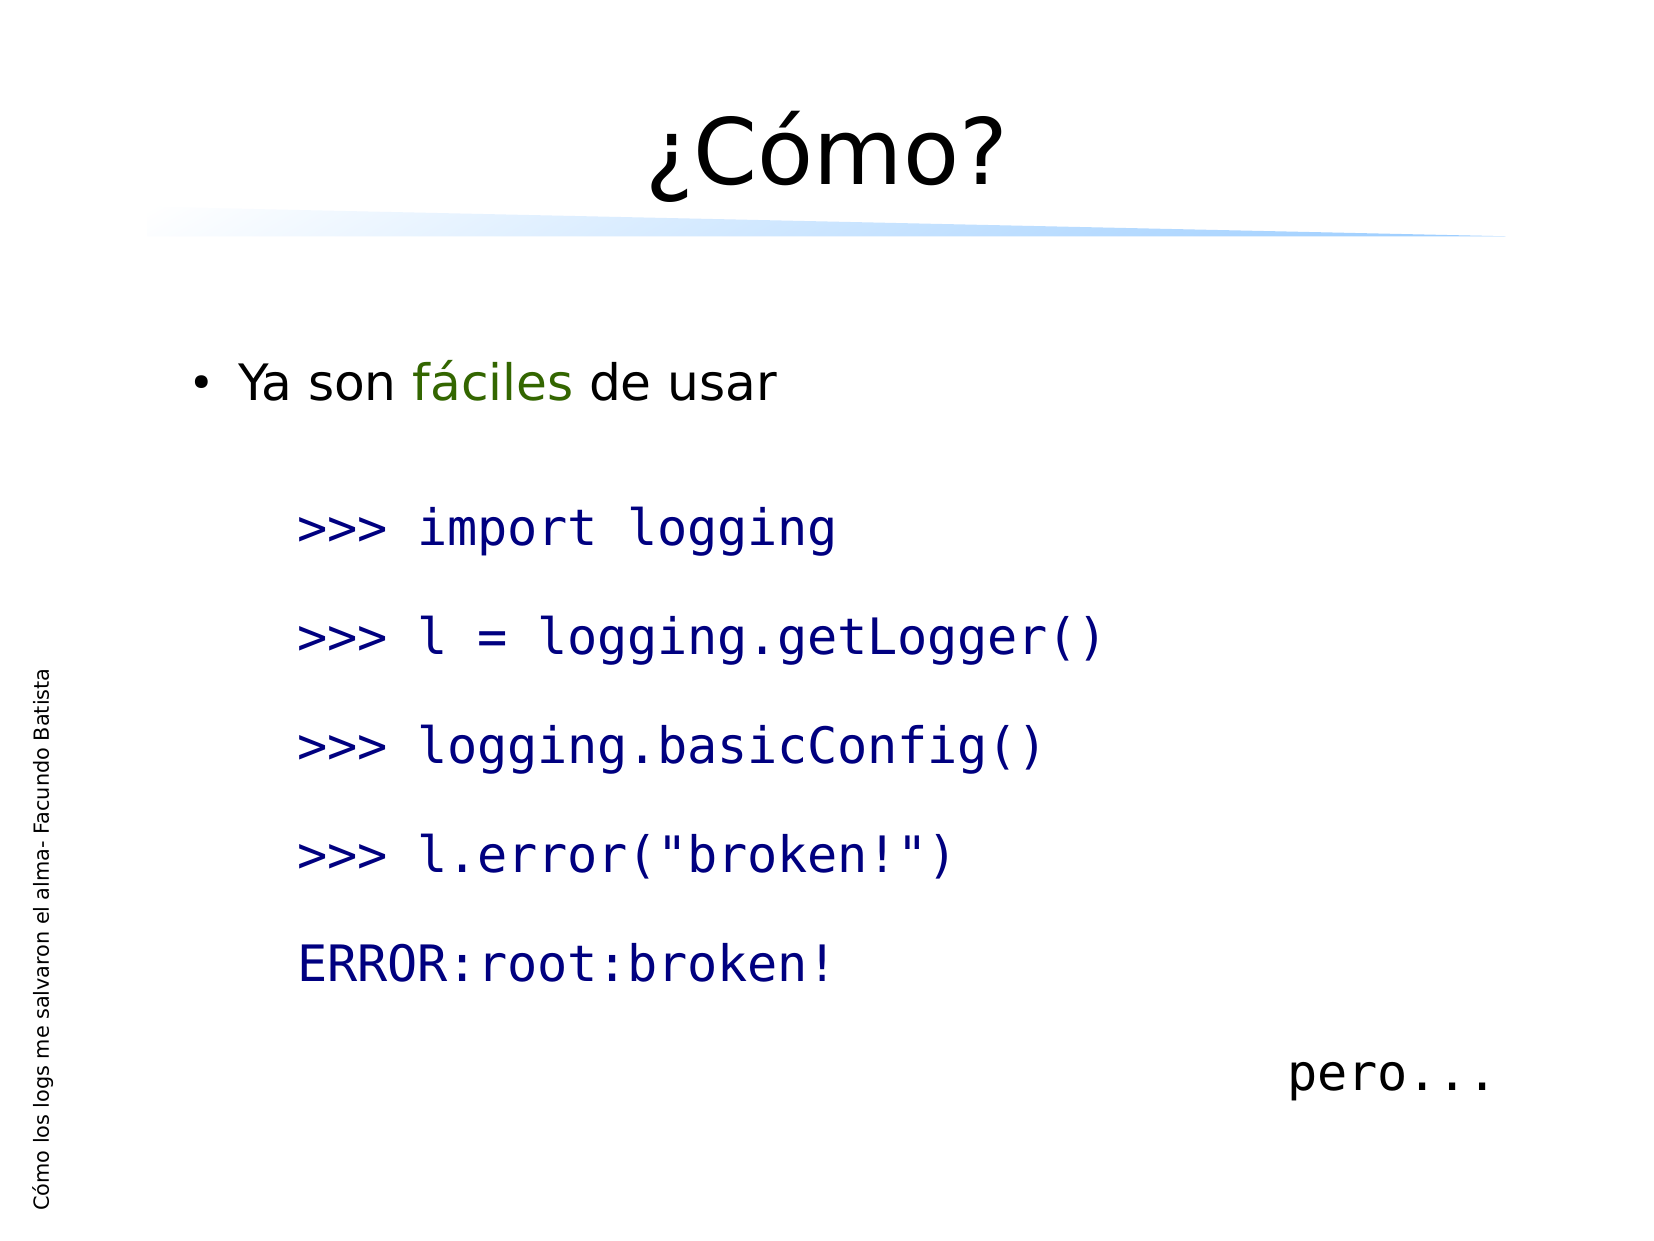

# ¿Cómo?
Ya son fáciles de usar
 >>> import logging
 >>> l = logging.getLogger()
 >>> logging.basicConfig()
 >>> l.error("broken!")
 ERROR:root:broken!
 pero...